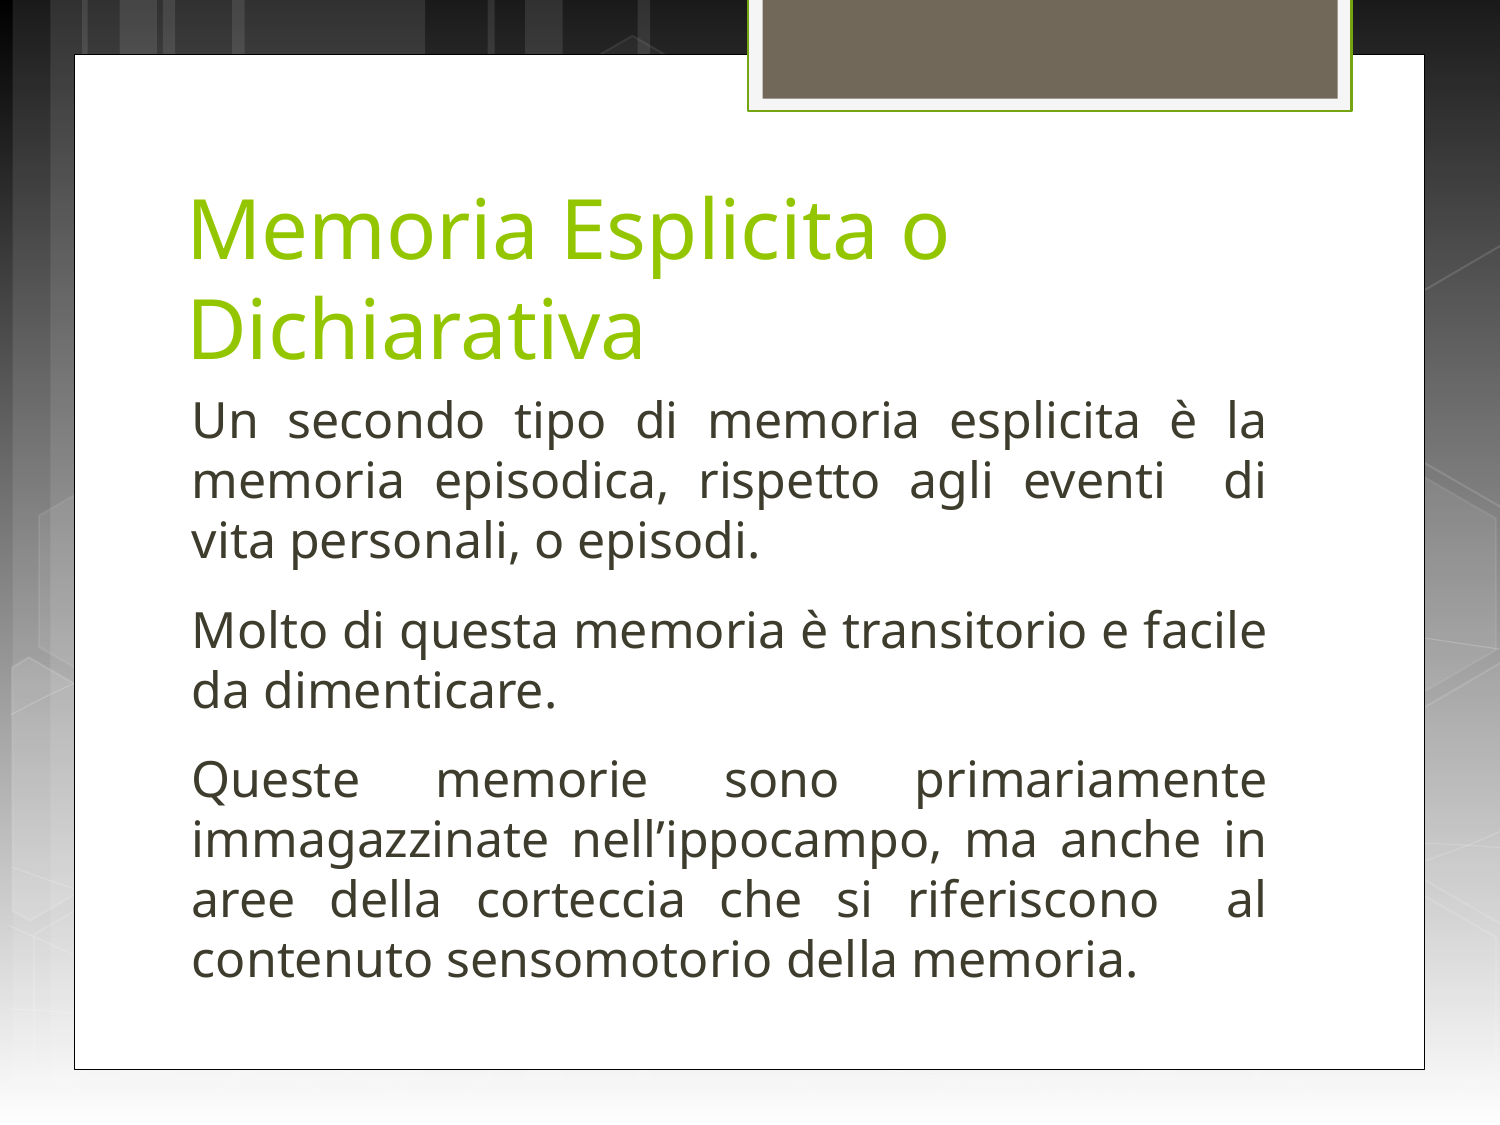

# Memoria Esplicita o Dichiarativa
Un secondo tipo di memoria esplicita è la memoria episodica, rispetto agli eventi di vita personali, o episodi.
Molto di questa memoria è transitorio e facile da dimenticare.
Queste memorie sono primariamente immagazzinate nell’ippocampo, ma anche in aree della corteccia che si riferiscono al contenuto sensomotorio della memoria.